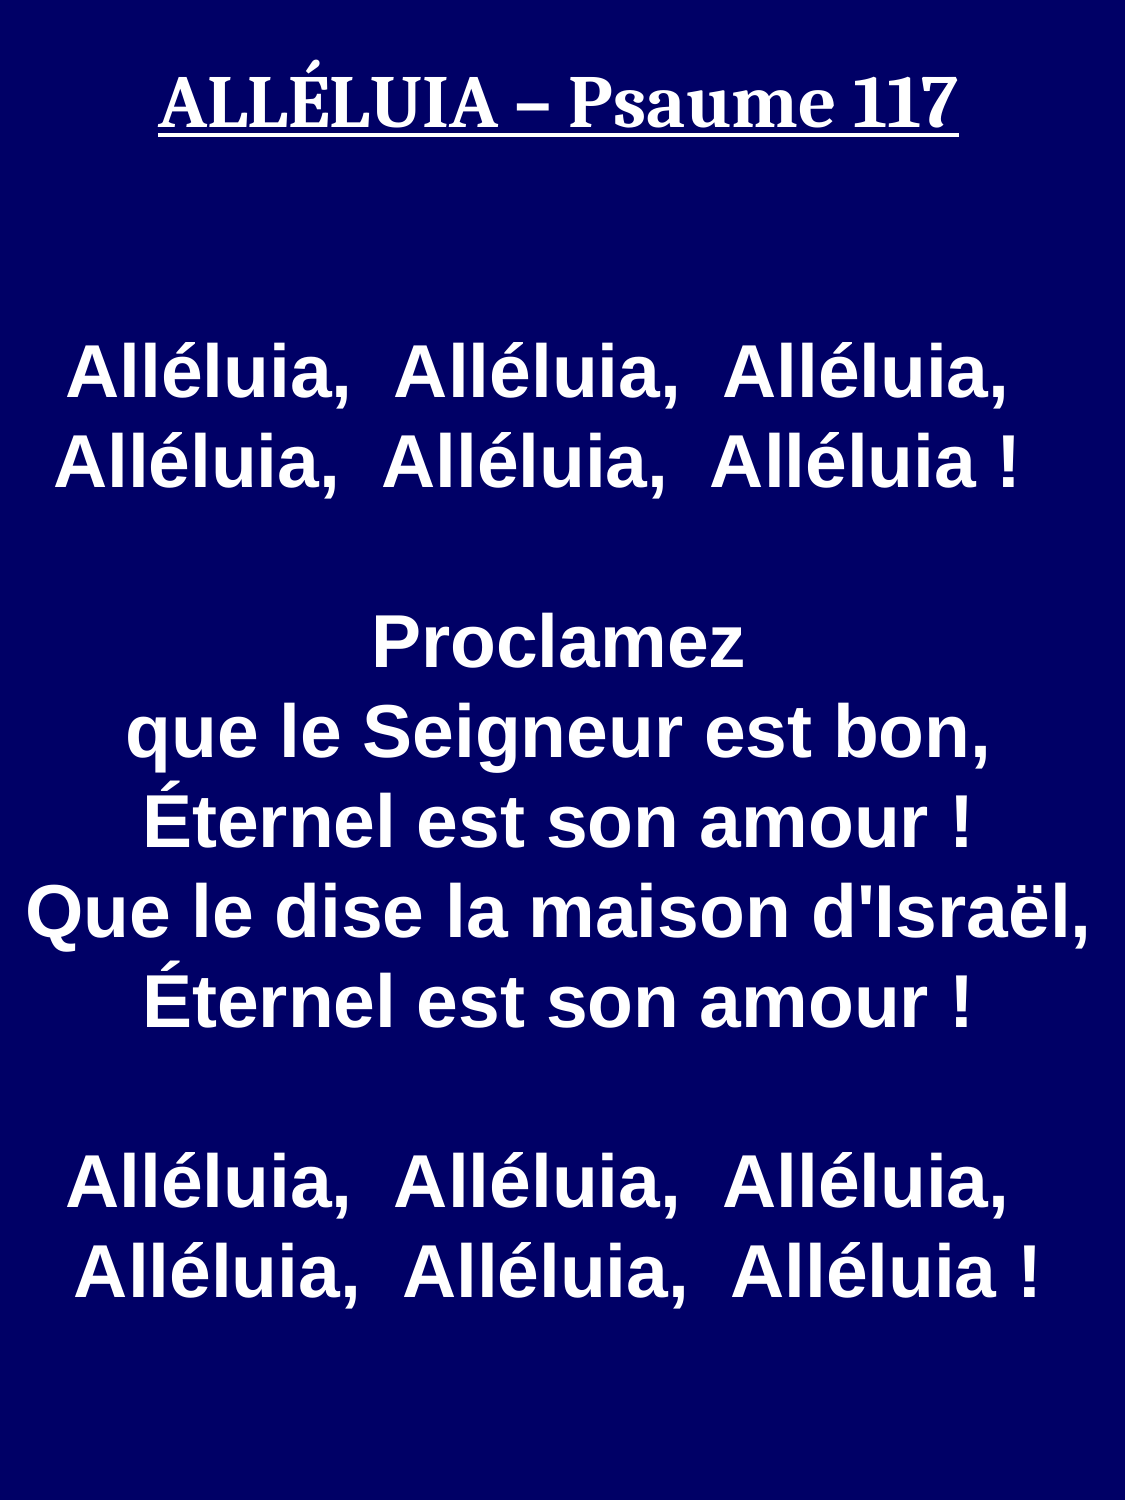

ALLÉLUIA – Psaume 117
Alléluia, Alléluia, Alléluia,
Alléluia, Alléluia, Alléluia !
Proclamez
que le Seigneur est bon,
Éternel est son amour !
Que le dise la maison d'Israël,
Éternel est son amour !
Alléluia, Alléluia, Alléluia,
Alléluia, Alléluia, Alléluia !